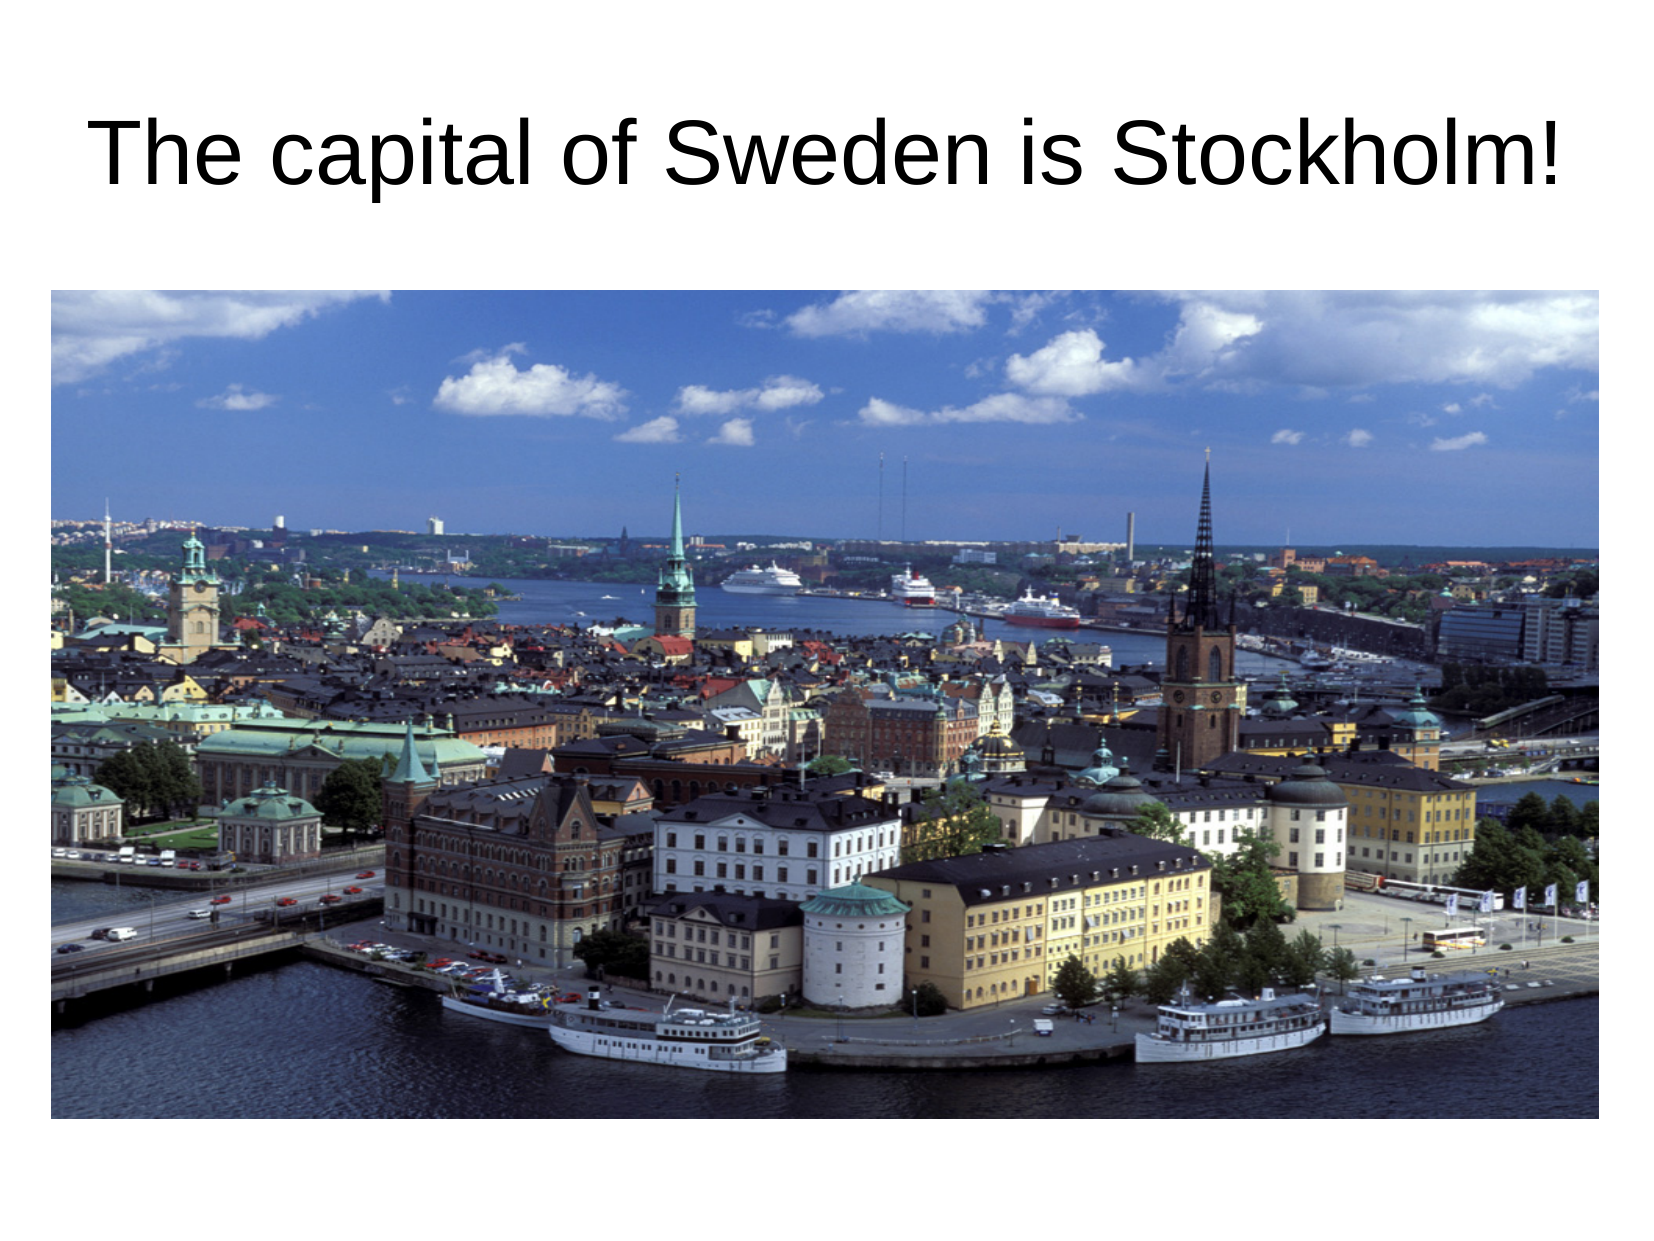

# The capital of Sweden is Stockholm!